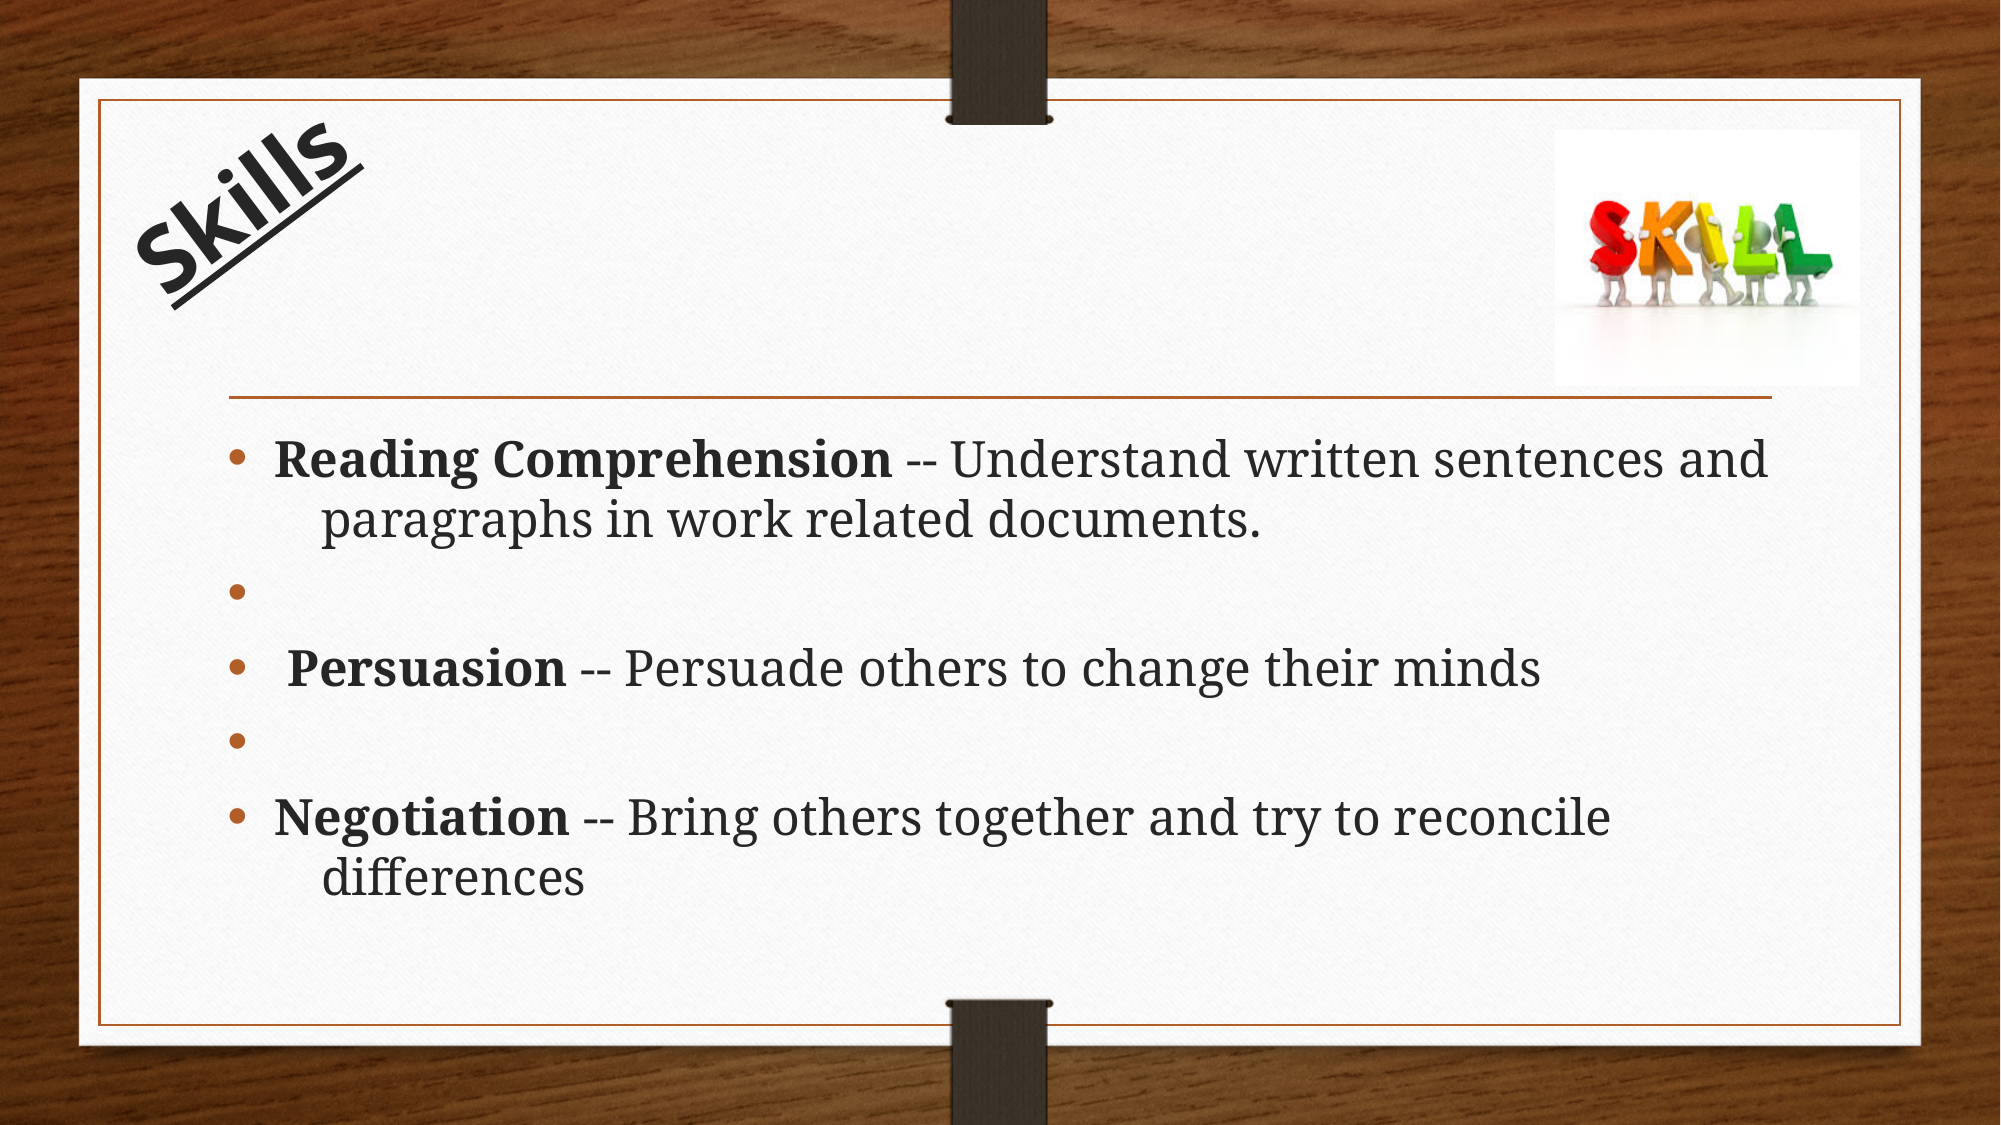

# Skills
Reading Comprehension -- Understand written sentences and paragraphs in work related documents.
 Persuasion -- Persuade others to change their minds
Negotiation -- Bring others together and try to reconcile differences